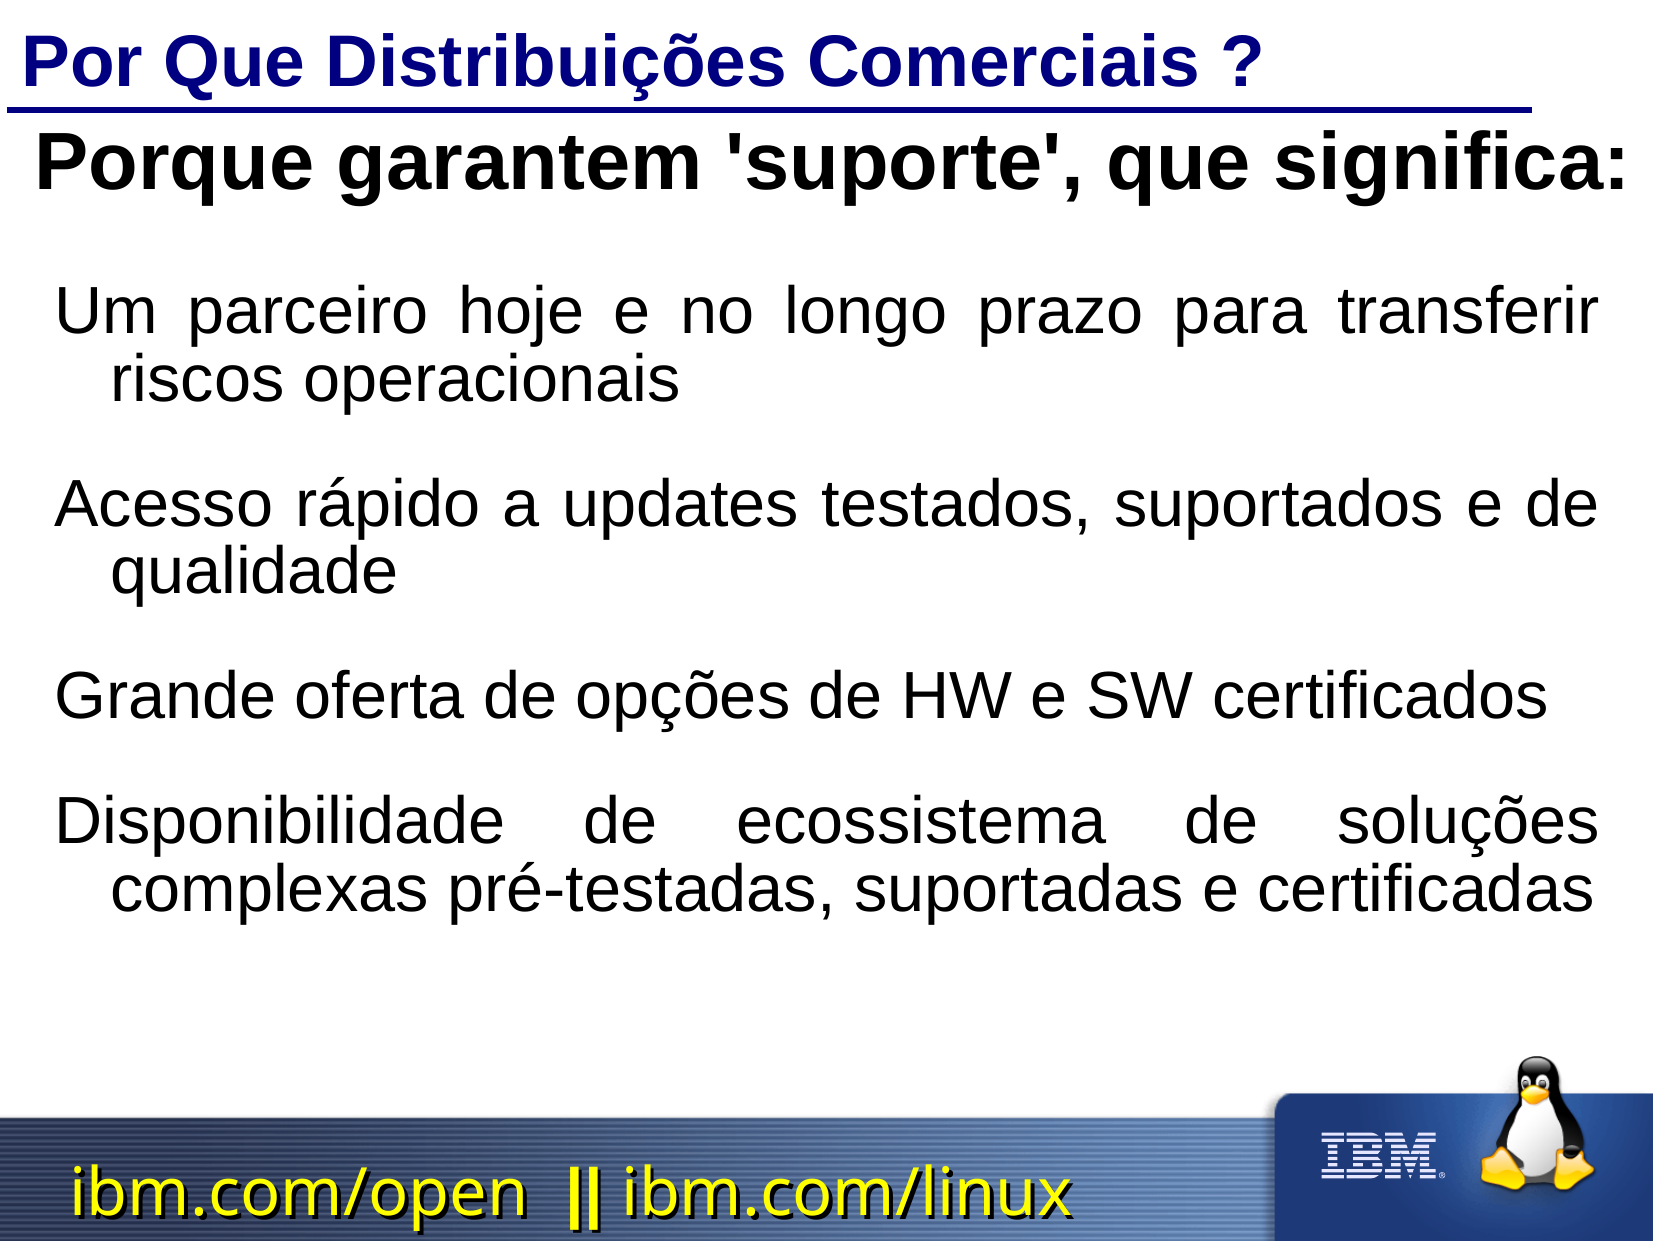

Por Que Distribuições Comerciais ?
Porque garantem 'suporte', que significa:
# Um parceiro hoje e no longo prazo para transferir riscos operacionais
Acesso rápido a updates testados, suportados e de qualidade
Grande oferta de opções de HW e SW certificados
Disponibilidade de ecossistema de soluções complexas pré-testadas, suportadas e certificadas